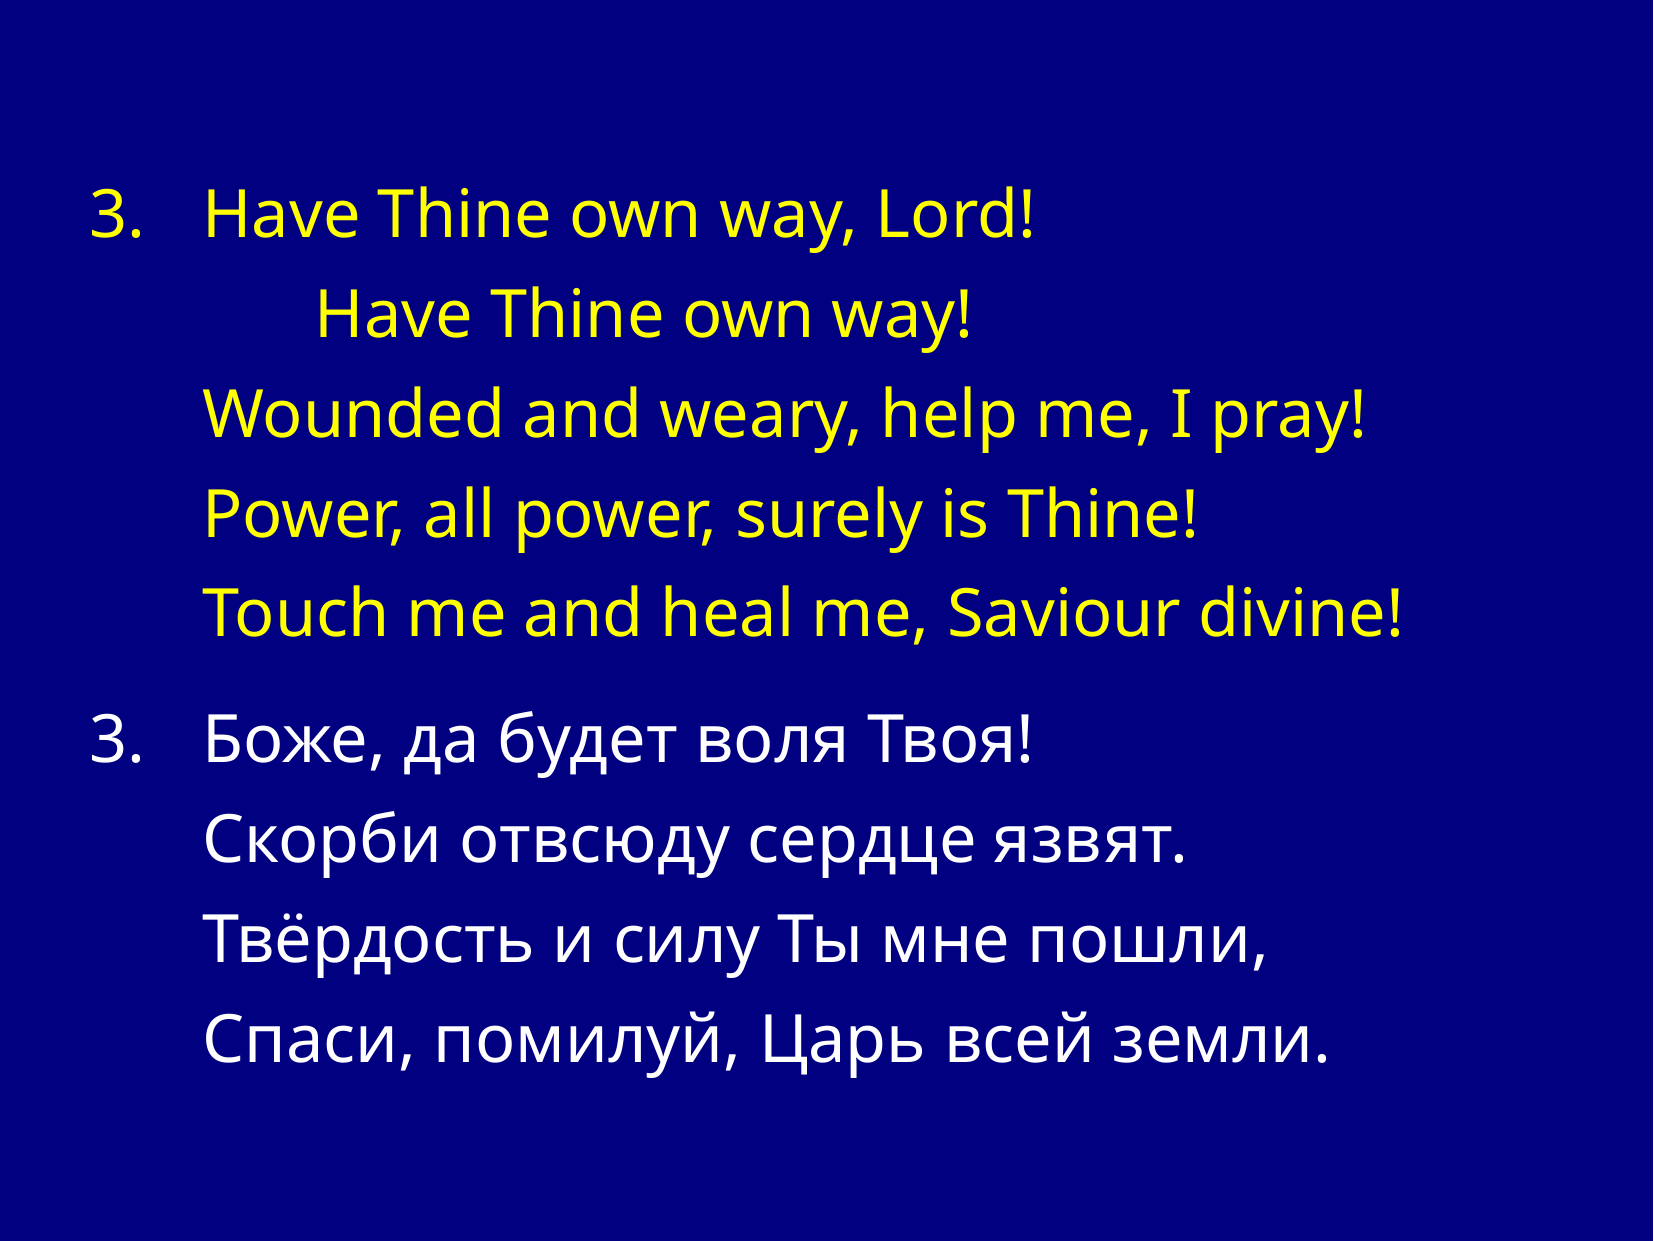

3.	Have Thine own way, Lord!
		Have Thine own way!
	Wounded and weary, help me, I pray!
	Power, all power, surely is Thine!
	Touch me and heal me, Saviour divine!
3.	Боже, да будет воля Твоя!
	Скорби отвсюду сердце язвят.
	Твёрдость и силу Ты мне пошли,
	Спаси, помилуй, Царь всей земли.